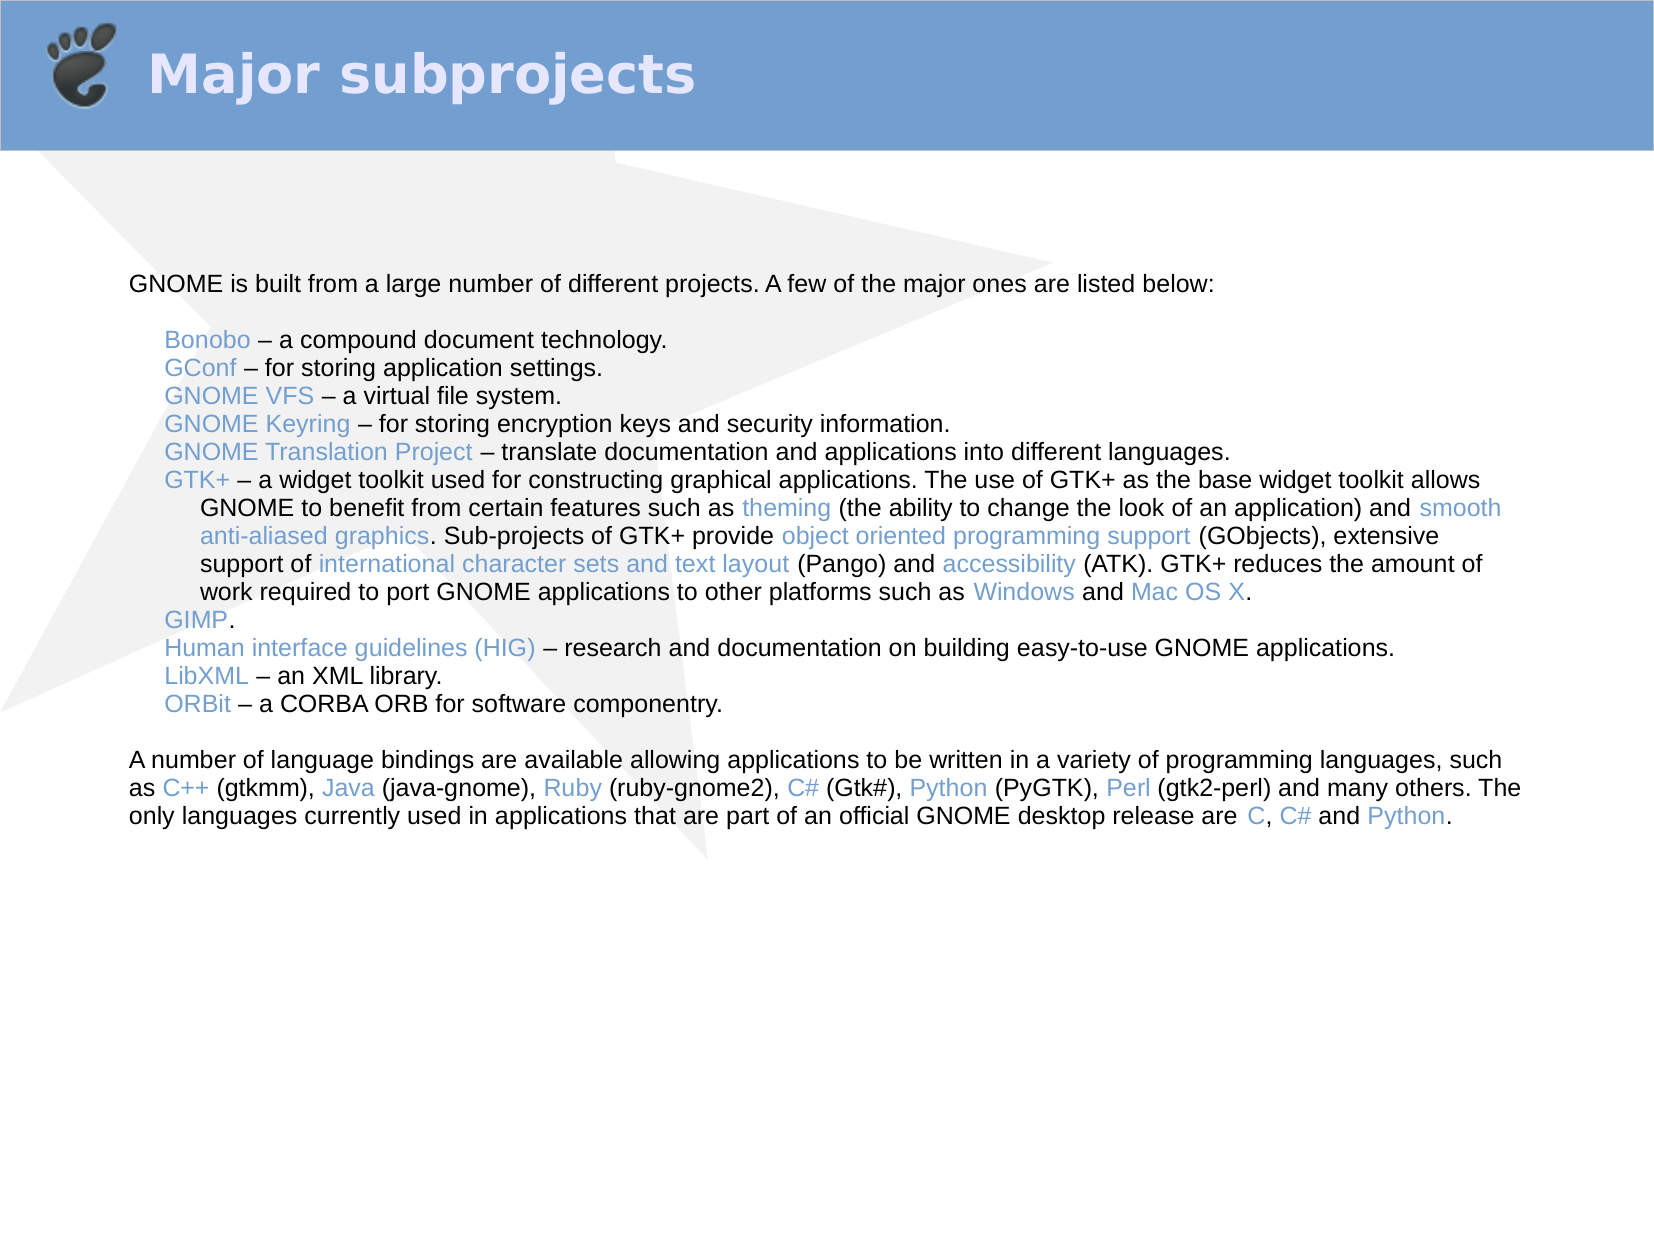

Major subprojects
#
GNOME is built from a large number of different projects. A few of the major ones are listed below:
Bonobo – a compound document technology.
GConf – for storing application settings.
GNOME VFS – a virtual file system.
GNOME Keyring – for storing encryption keys and security information.
GNOME Translation Project – translate documentation and applications into different languages.
GTK+ – a widget toolkit used for constructing graphical applications. The use of GTK+ as the base widget toolkit allows GNOME to benefit from certain features such as theming (the ability to change the look of an application) and smooth anti-aliased graphics. Sub-projects of GTK+ provide object oriented programming support (GObjects), extensive support of international character sets and text layout (Pango) and accessibility (ATK). GTK+ reduces the amount of work required to port GNOME applications to other platforms such as Windows and Mac OS X.
GIMP.
Human interface guidelines (HIG) – research and documentation on building easy-to-use GNOME applications.
LibXML – an XML library.
ORBit – a CORBA ORB for software componentry.
A number of language bindings are available allowing applications to be written in a variety of programming languages, such as C++ (gtkmm), Java (java-gnome), Ruby (ruby-gnome2), C# (Gtk#), Python (PyGTK), Perl (gtk2-perl) and many others. The only languages currently used in applications that are part of an official GNOME desktop release are C, C# and Python.